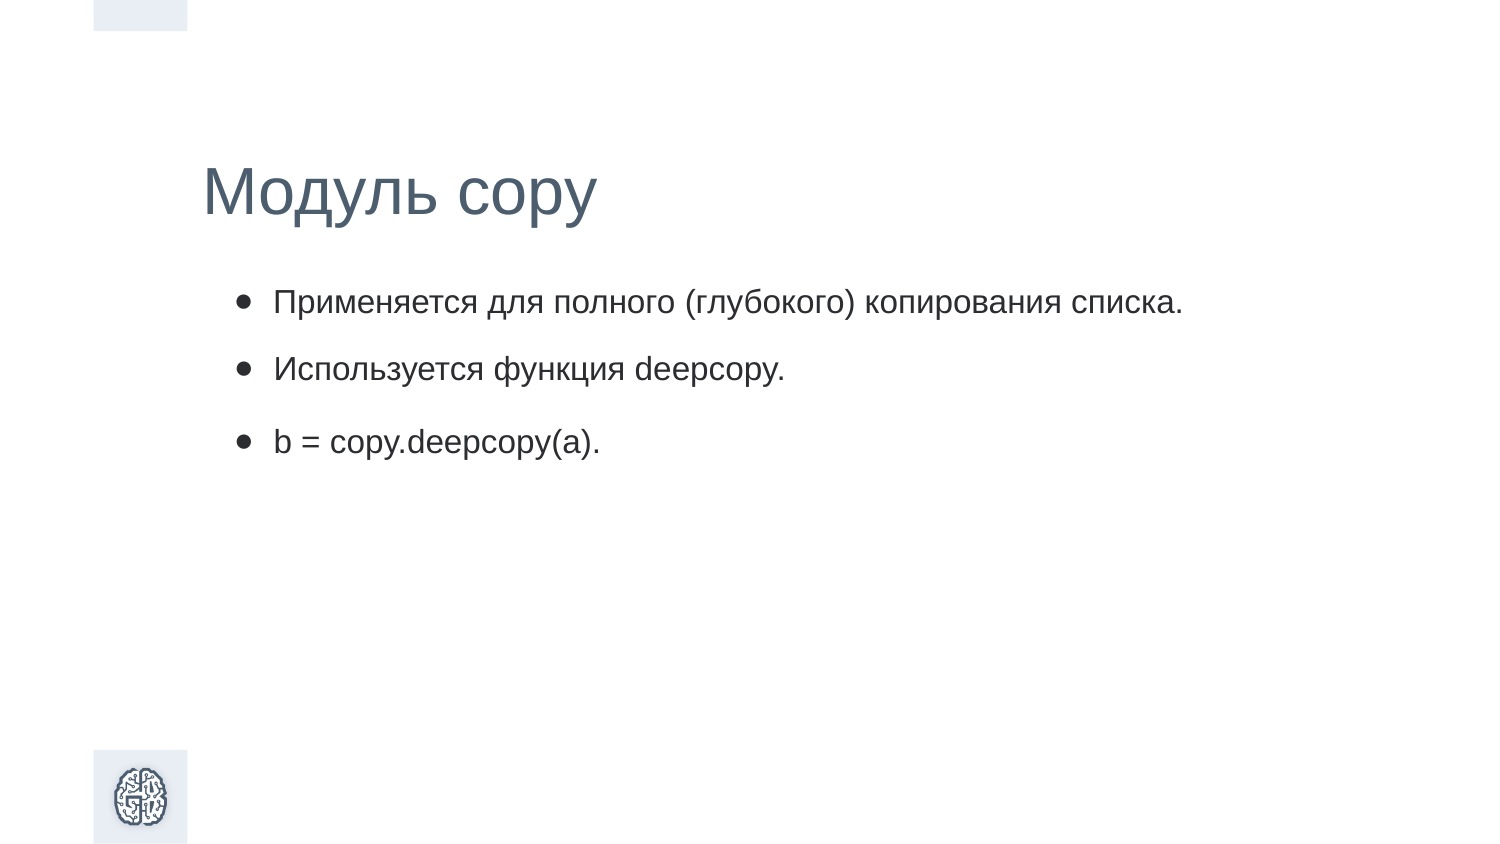

Модуль copy
Применяется для полного (глубокого) копирования списка.
Используется функция deepcopy.
b = copy.deepcopy(a).